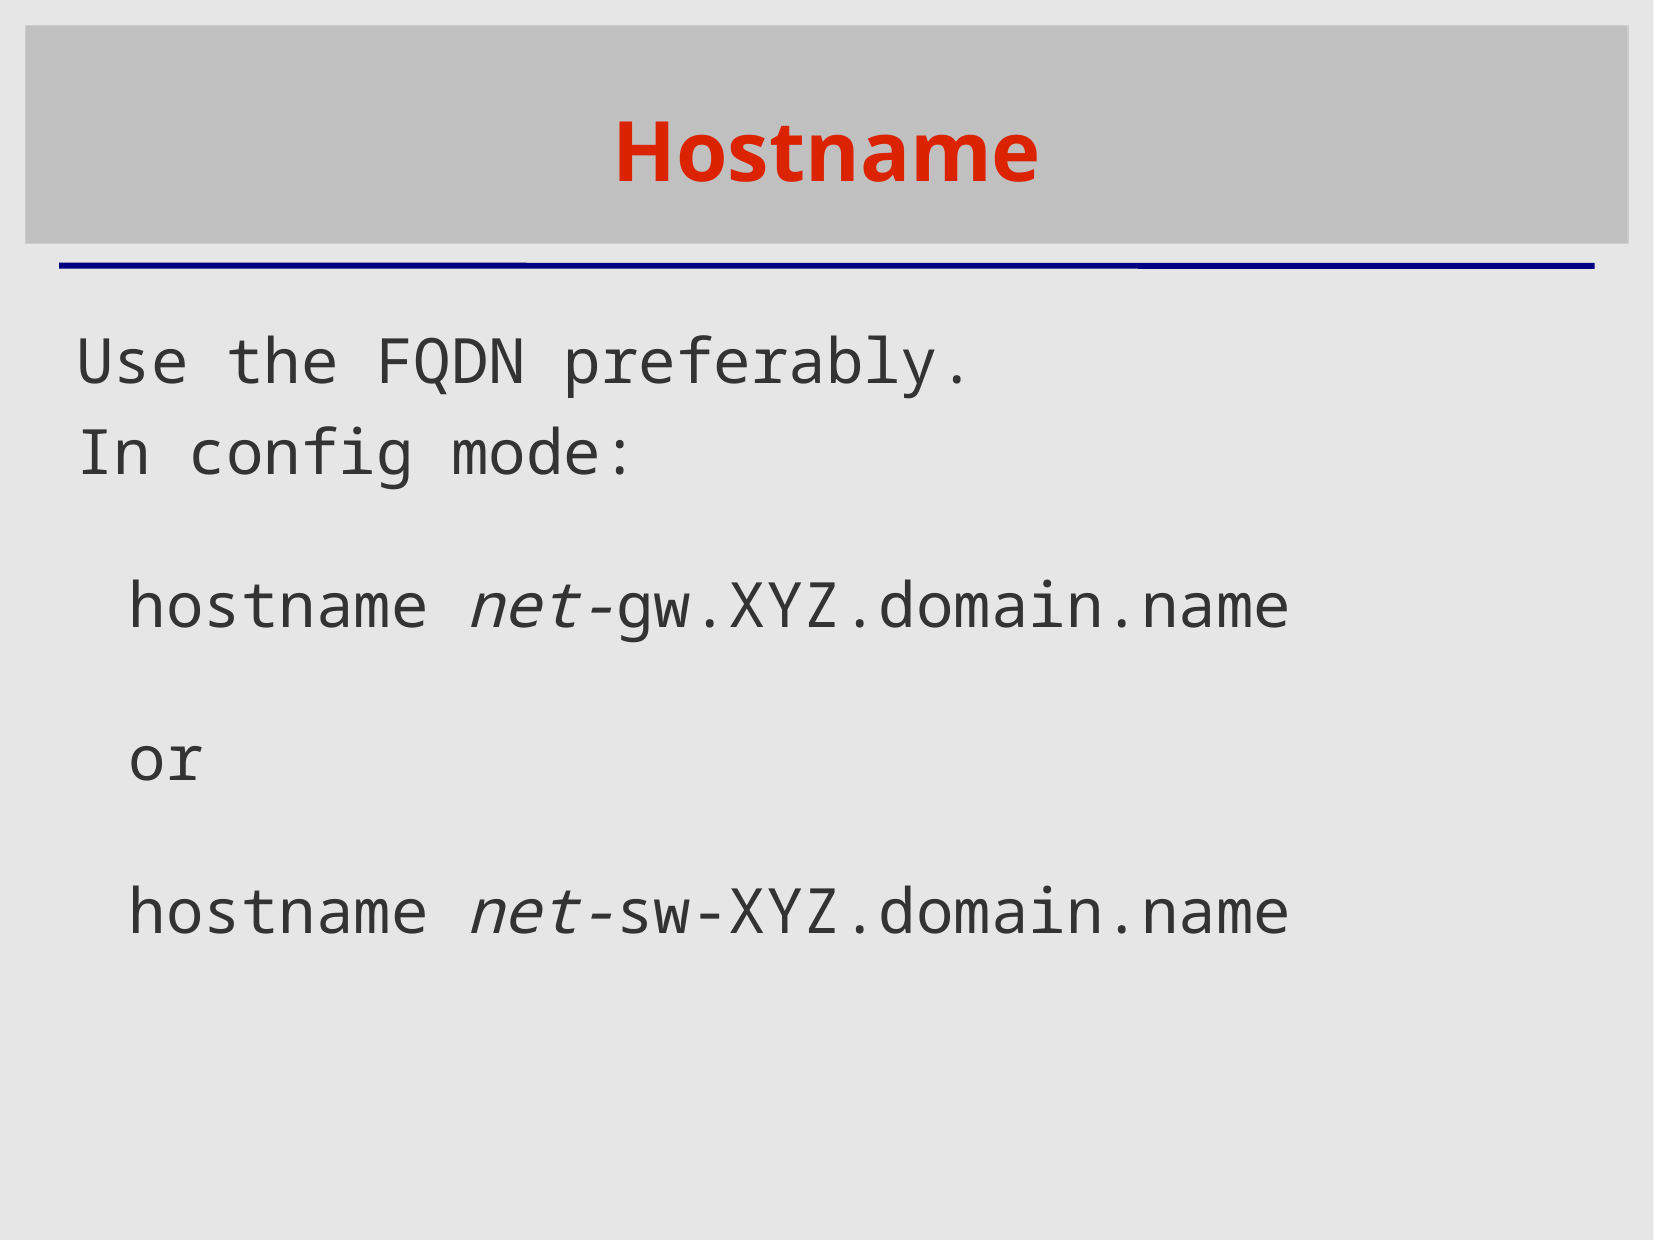

# Hostname
Use the FQDN preferably.
In config mode:
hostname net-gw.XYZ.domain.name
or
hostname net-sw-XYZ.domain.name